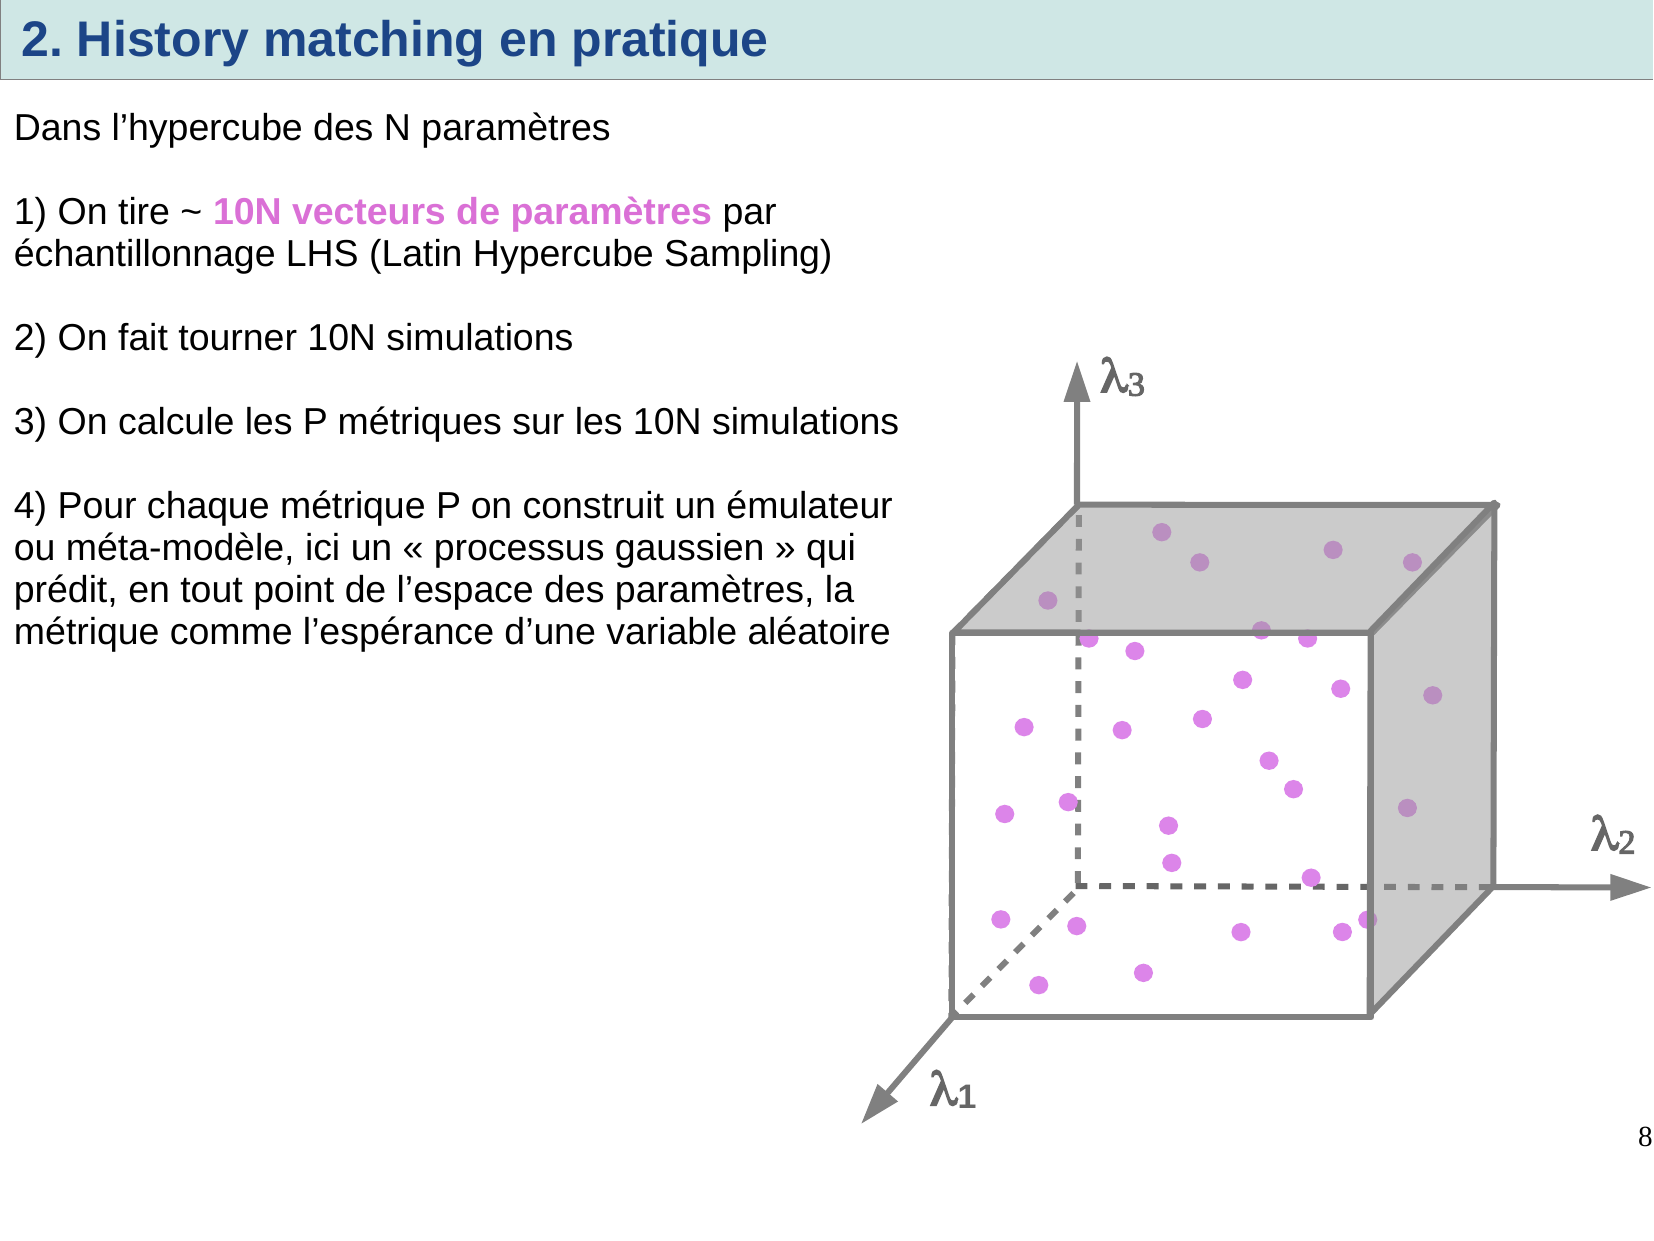

2. History matching en pratique
Dans l’hypercube des N paramètres
1) On tire ~ 10N vecteurs de paramètres par échantillonnage LHS (Latin Hypercube Sampling)
2) On fait tourner 10N simulations
3) On calcule les P métriques sur les 10N simulations
4) Pour chaque métrique P on construit un émulateur ou méta-modèle, ici un « processus gaussien » qui prédit, en tout point de l’espace des paramètres, la métrique comme l’espérance d’une variable aléatoire
l3
l2
l1
8